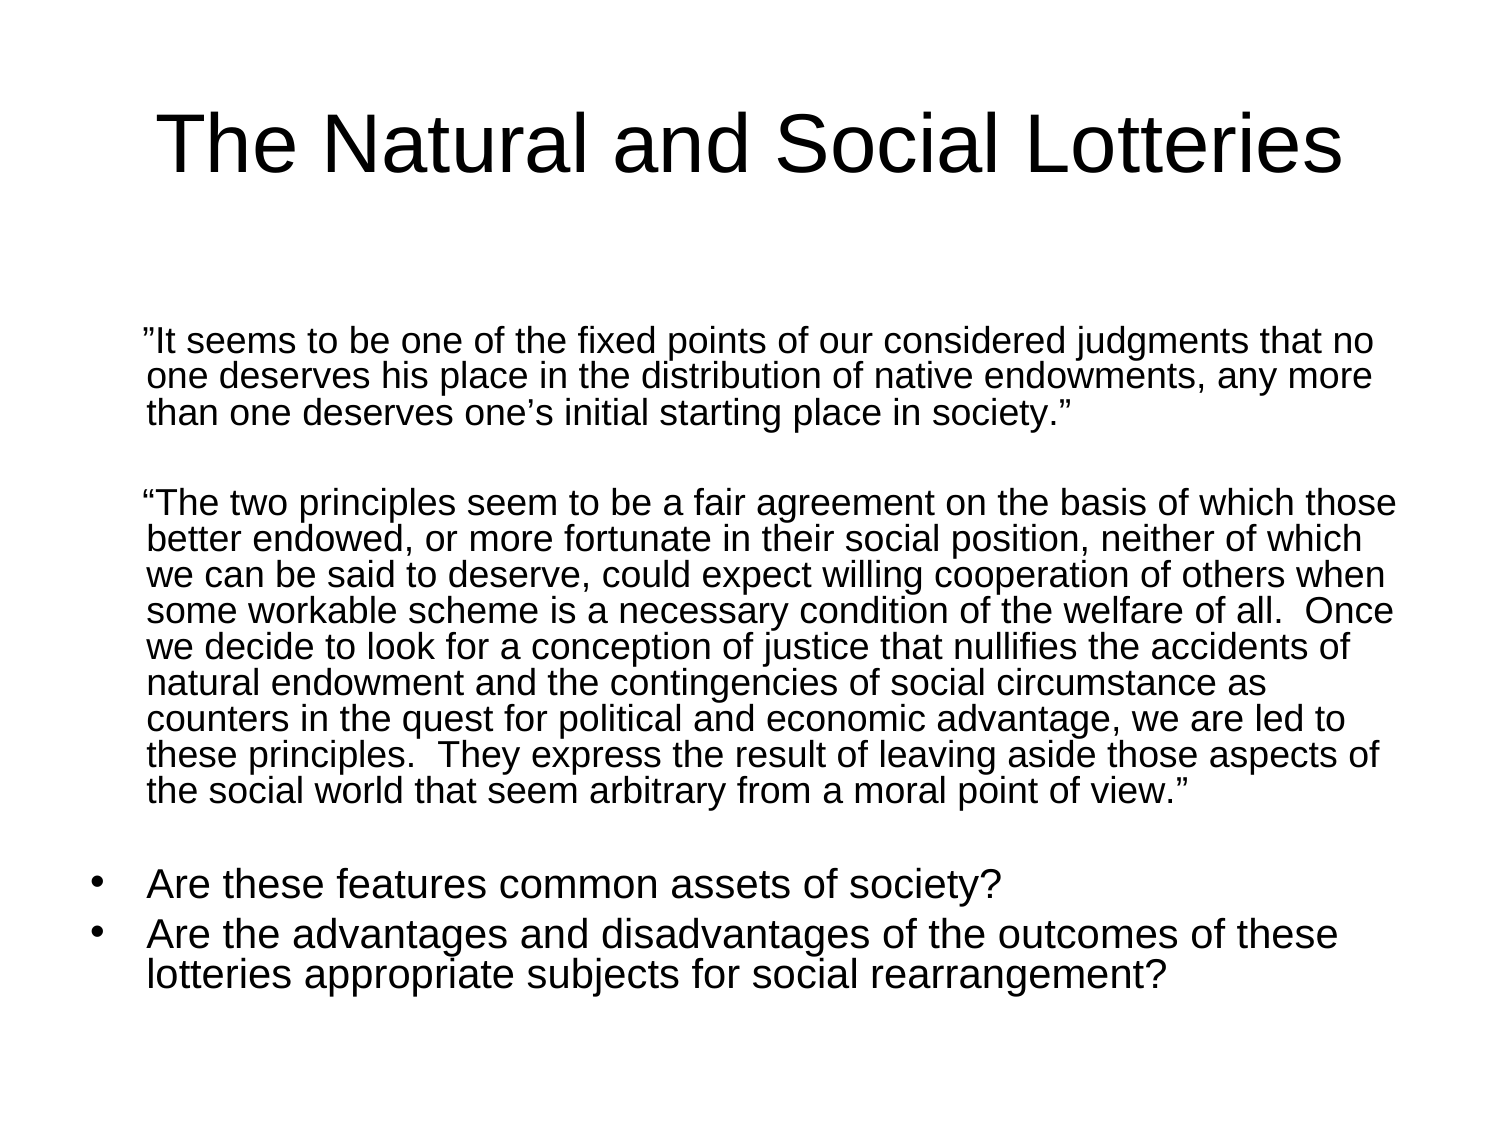

# The Natural and Social Lotteries
 ”It seems to be one of the fixed points of our considered judgments that no one deserves his place in the distribution of native endowments, any more than one deserves one’s initial starting place in society.”
 “The two principles seem to be a fair agreement on the basis of which those better endowed, or more fortunate in their social position, neither of which we can be said to deserve, could expect willing cooperation of others when some workable scheme is a necessary condition of the welfare of all. Once we decide to look for a conception of justice that nullifies the accidents of natural endowment and the contingencies of social circumstance as counters in the quest for political and economic advantage, we are led to these principles. They express the result of leaving aside those aspects of the social world that seem arbitrary from a moral point of view.”
Are these features common assets of society?
Are the advantages and disadvantages of the outcomes of these lotteries appropriate subjects for social rearrangement?